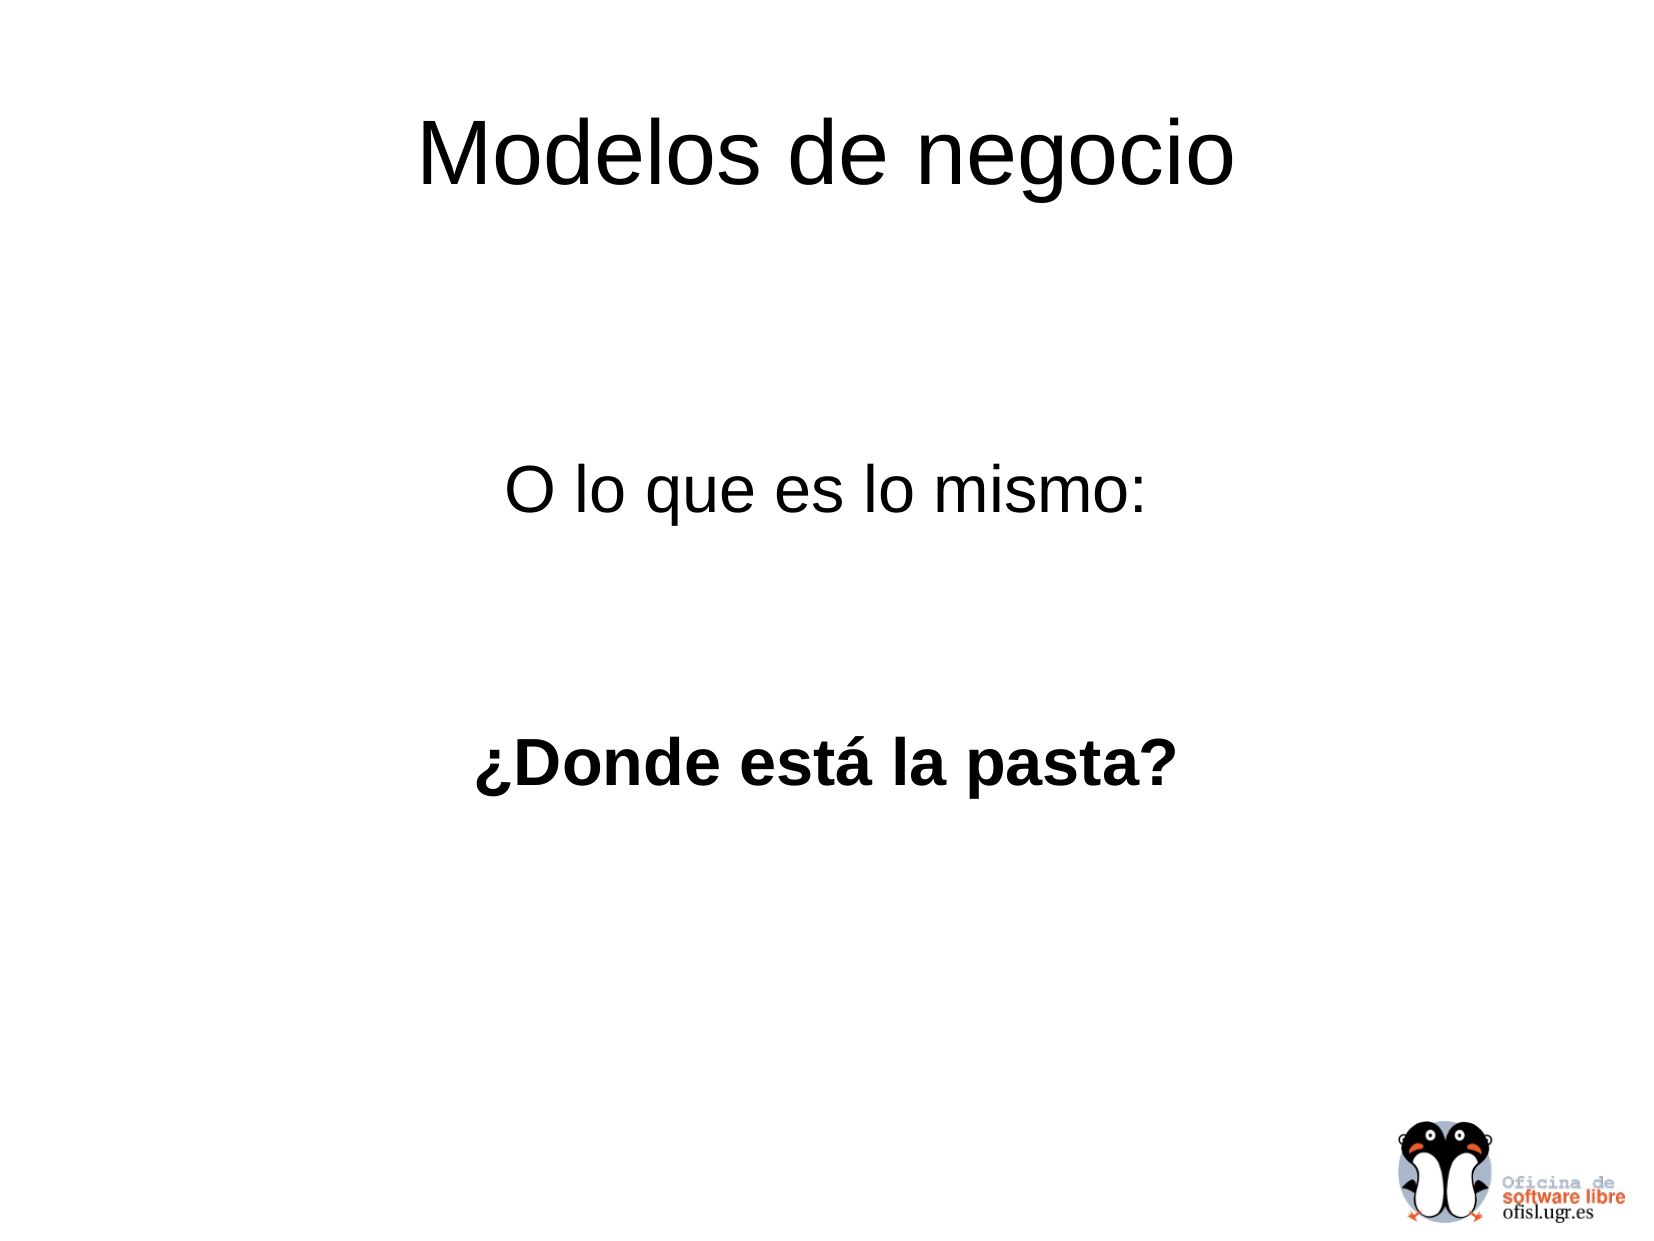

# Modelos de negocio
O lo que es lo mismo:
¿Donde está la pasta?